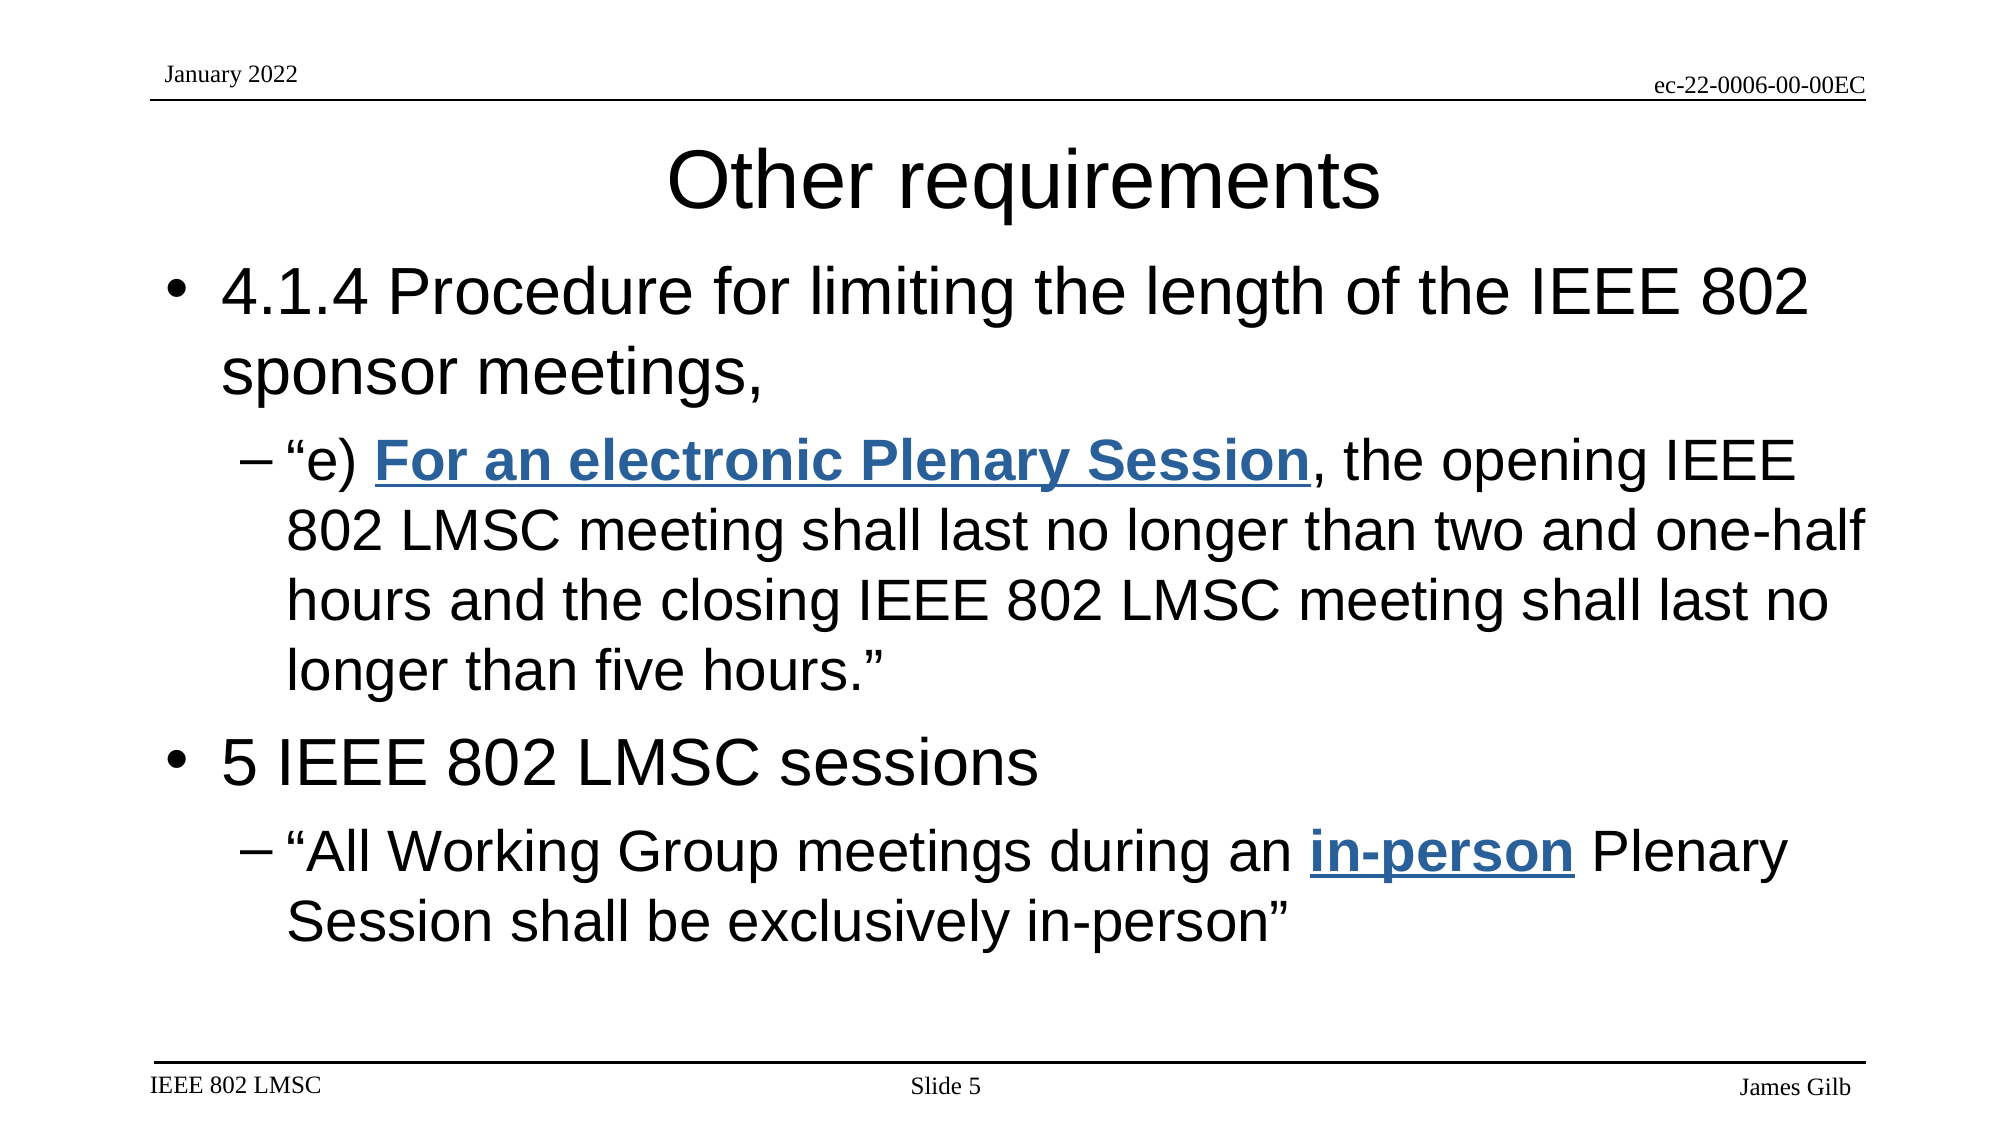

# Other requirements
4.1.4 Procedure for limiting the length of the IEEE 802 sponsor meetings,
“e) For an electronic Plenary Session, the opening IEEE 802 LMSC meeting shall last no longer than two and one-half hours and the closing IEEE 802 LMSC meeting shall last no longer than five hours.”
5 IEEE 802 LMSC sessions
“All Working Group meetings during an in-person Plenary Session shall be exclusively in-person”
5